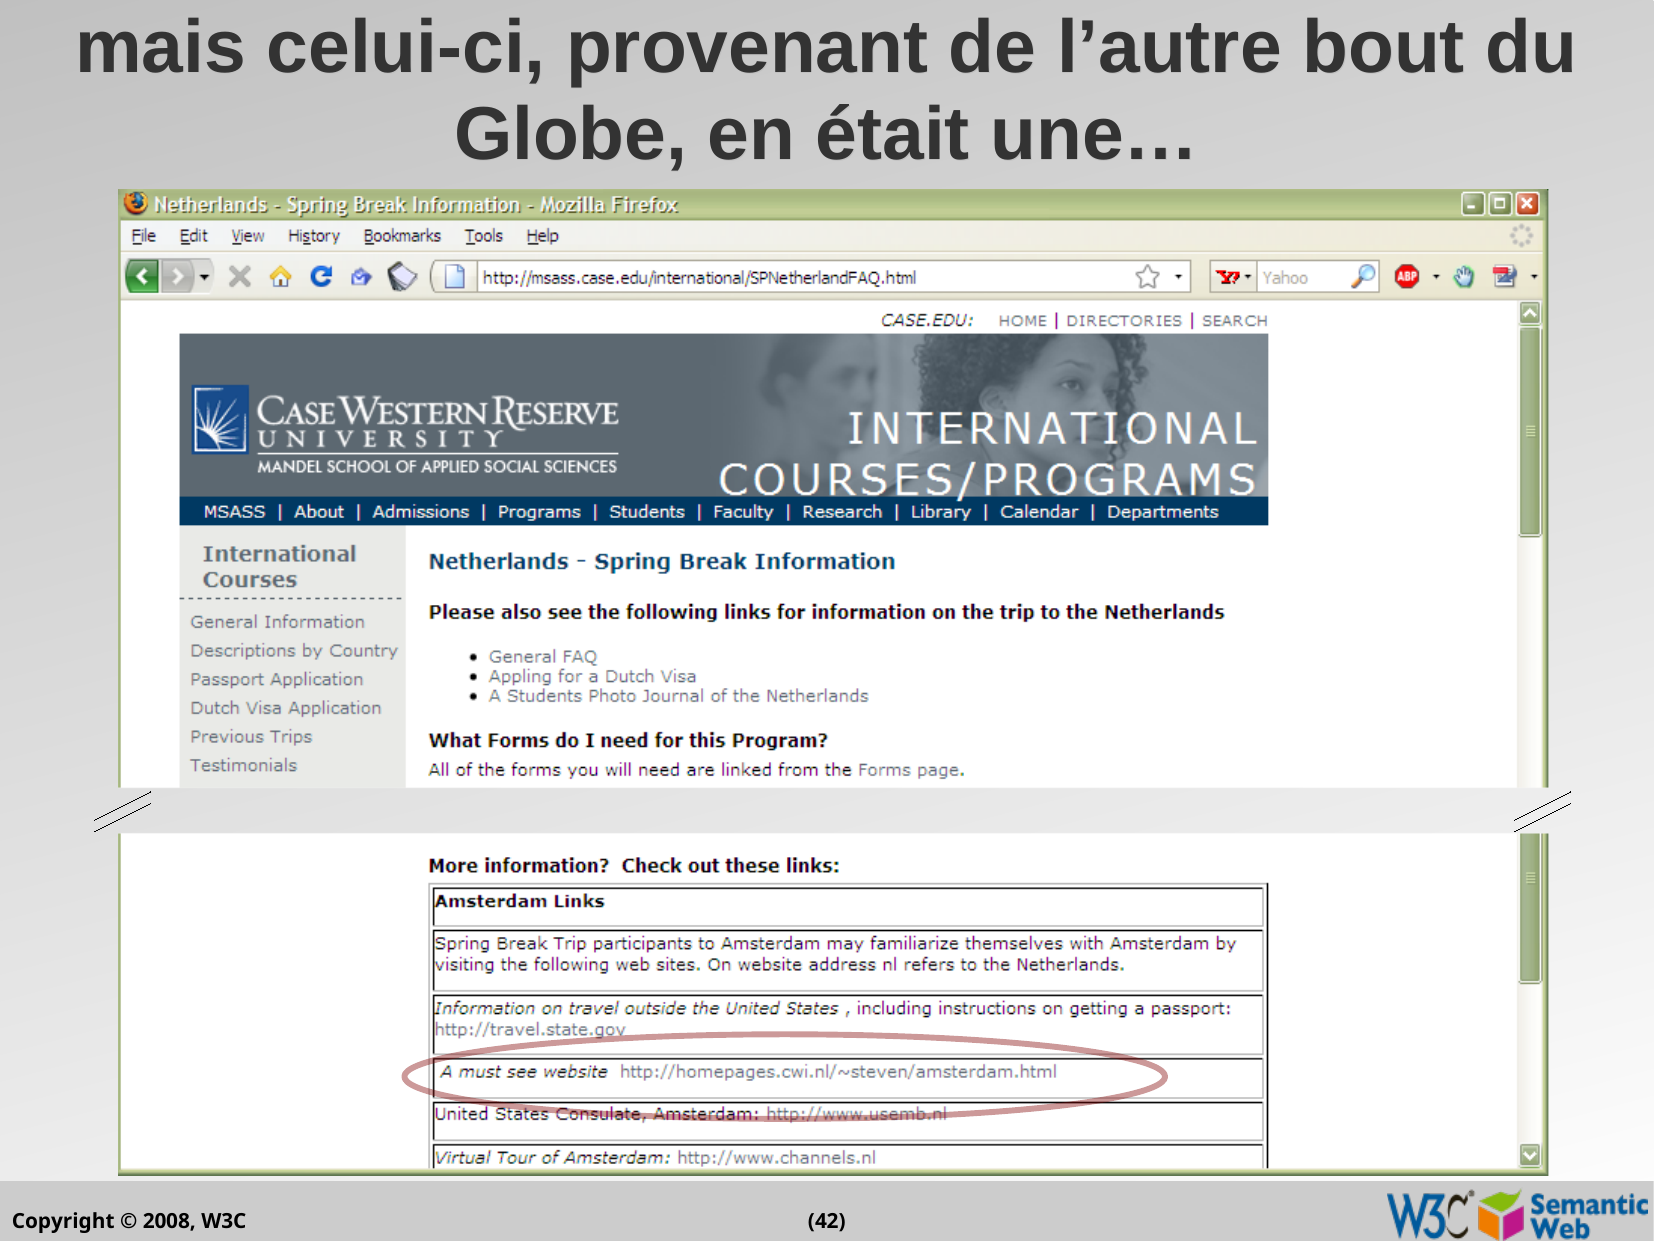

# mais celui-ci, provenant de l’autre bout du Globe, en était une…